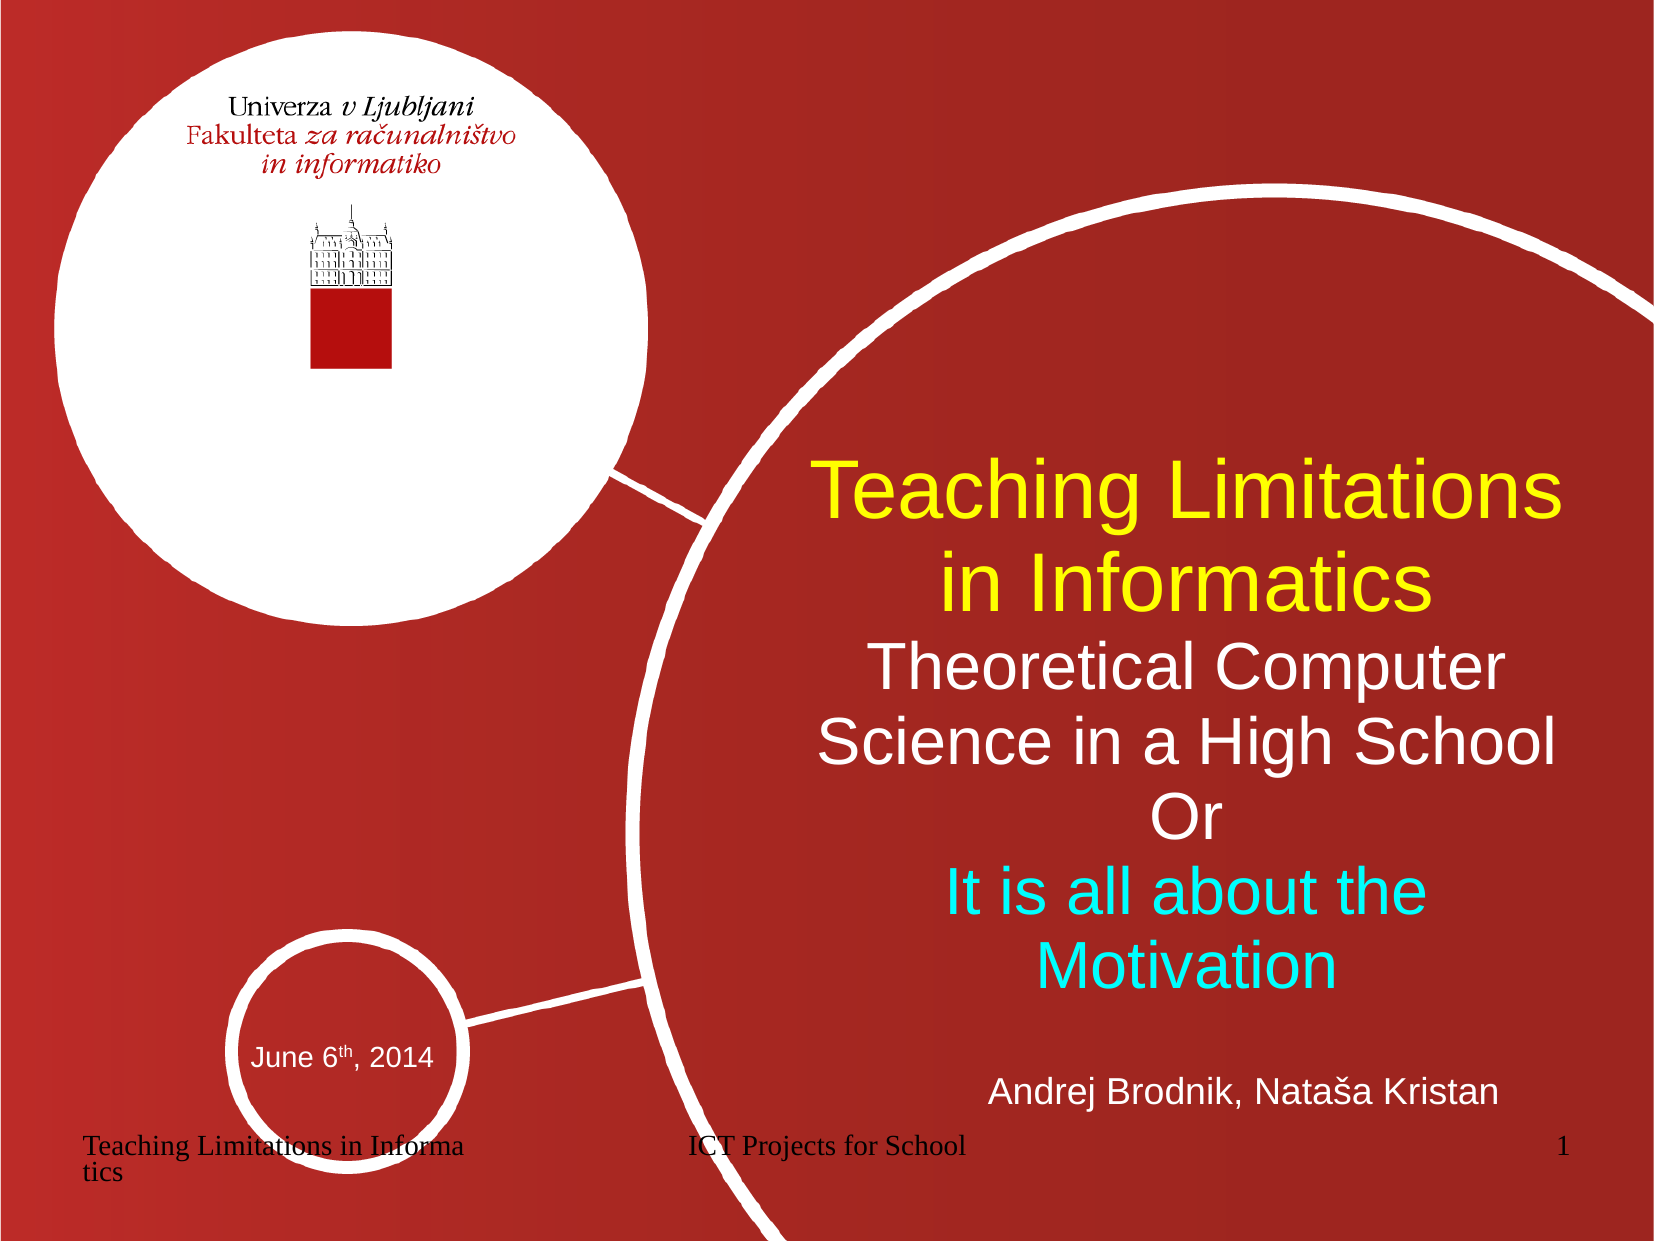

# Teaching Limitations in Informatics
Theoretical Computer Science in a High School
Or
It is all about the Motivation
June 6th, 2014
 Andrej Brodnik, Nataša Kristan
Teaching Limitations in Informatics
ICT Projects for School
1